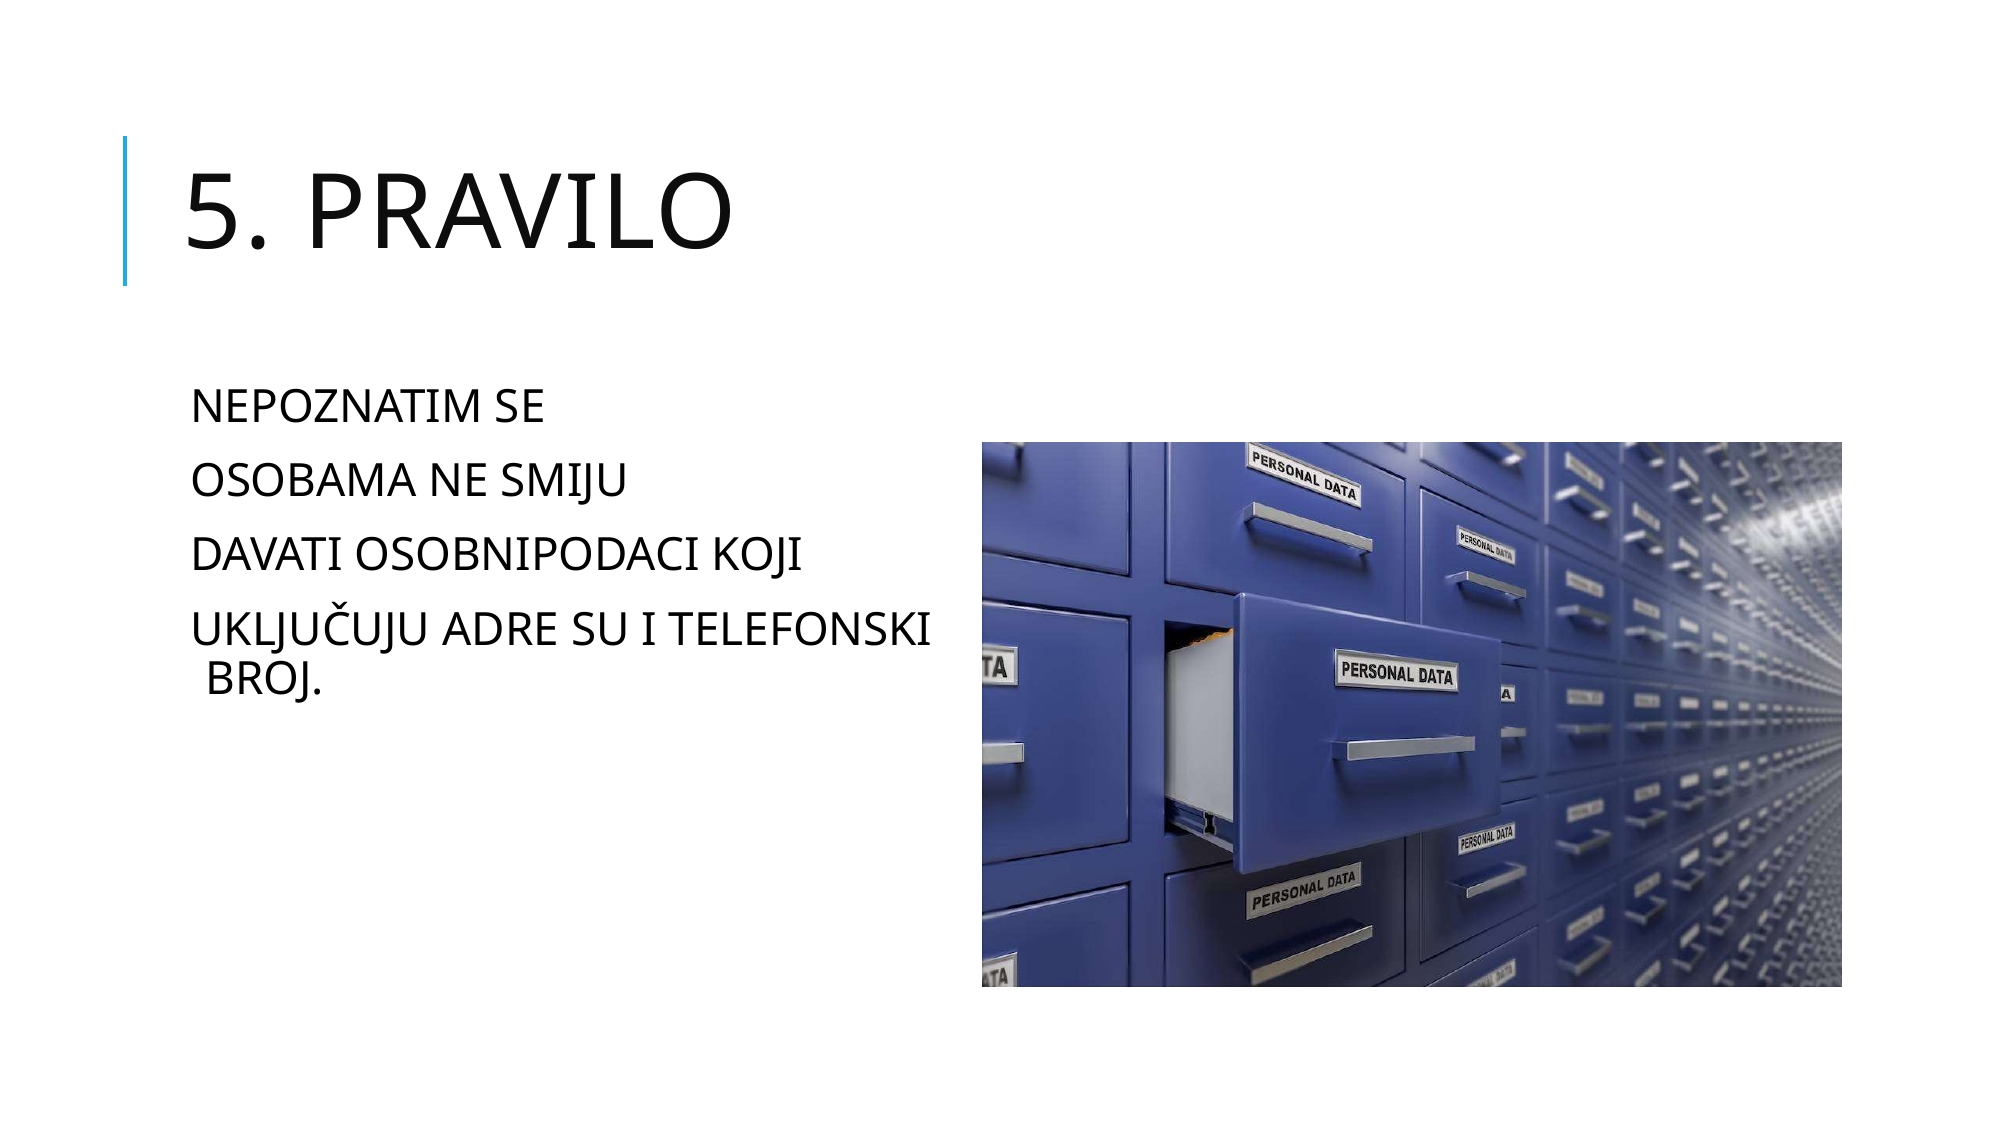

# 5. PRAVILO
NEPOZNATIM SE
OSOBAMA NE SMIJU
DAVATI OSOBNIPODACI KOJI
UKLJUČUJU ADRE SU I TELEFONSKI BROJ.